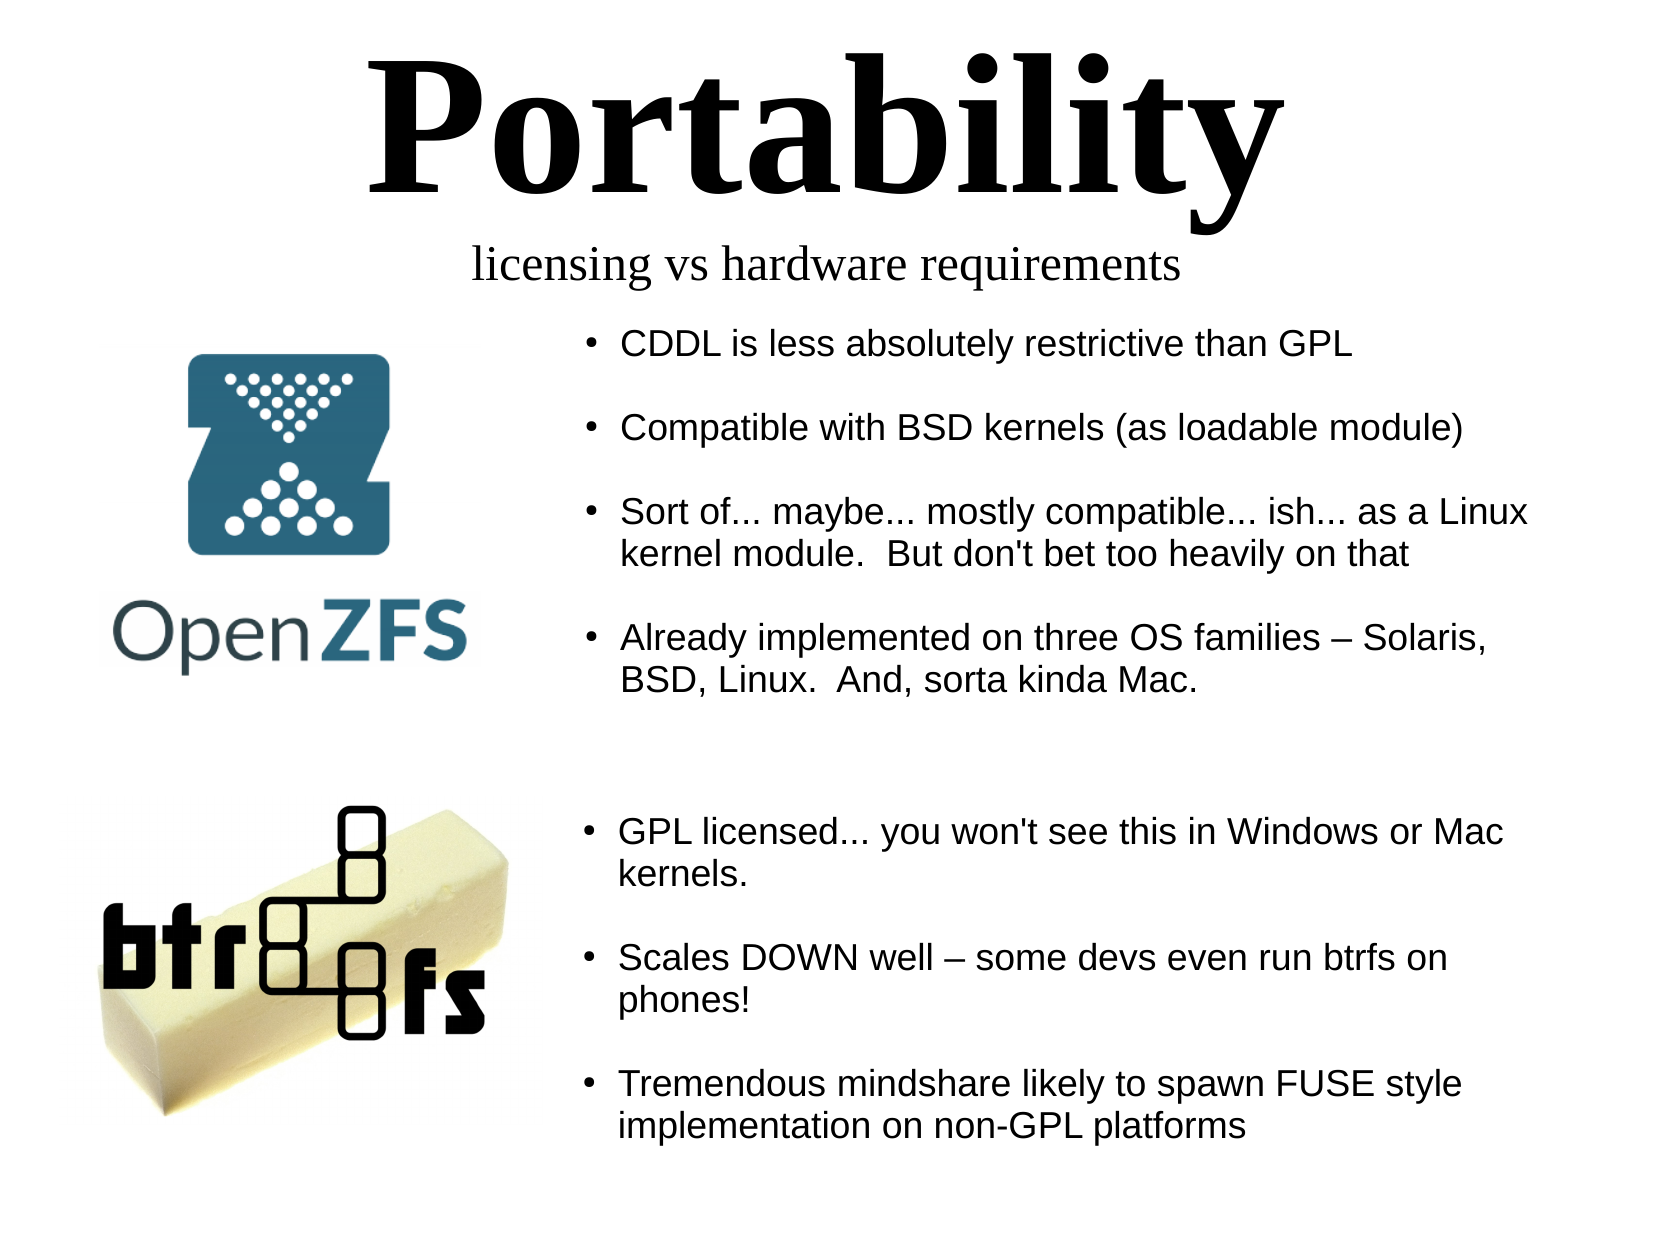

# Portability licensing vs hardware requirements
| CDDL is less absolutely restrictive than GPL Compatible with BSD kernels (as loadable module) Sort of... maybe... mostly compatible... ish... as a Linux kernel module. But don't bet too heavily on that Already implemented on three OS families – Solaris, BSD, Linux. And, sorta kinda Mac. |
| --- |
| GPL licensed... you won't see this in Windows or Mac kernels. Scales DOWN well – some devs even run btrfs on phones! Tremendous mindshare likely to spawn FUSE style implementation on non-GPL platforms |
| --- |